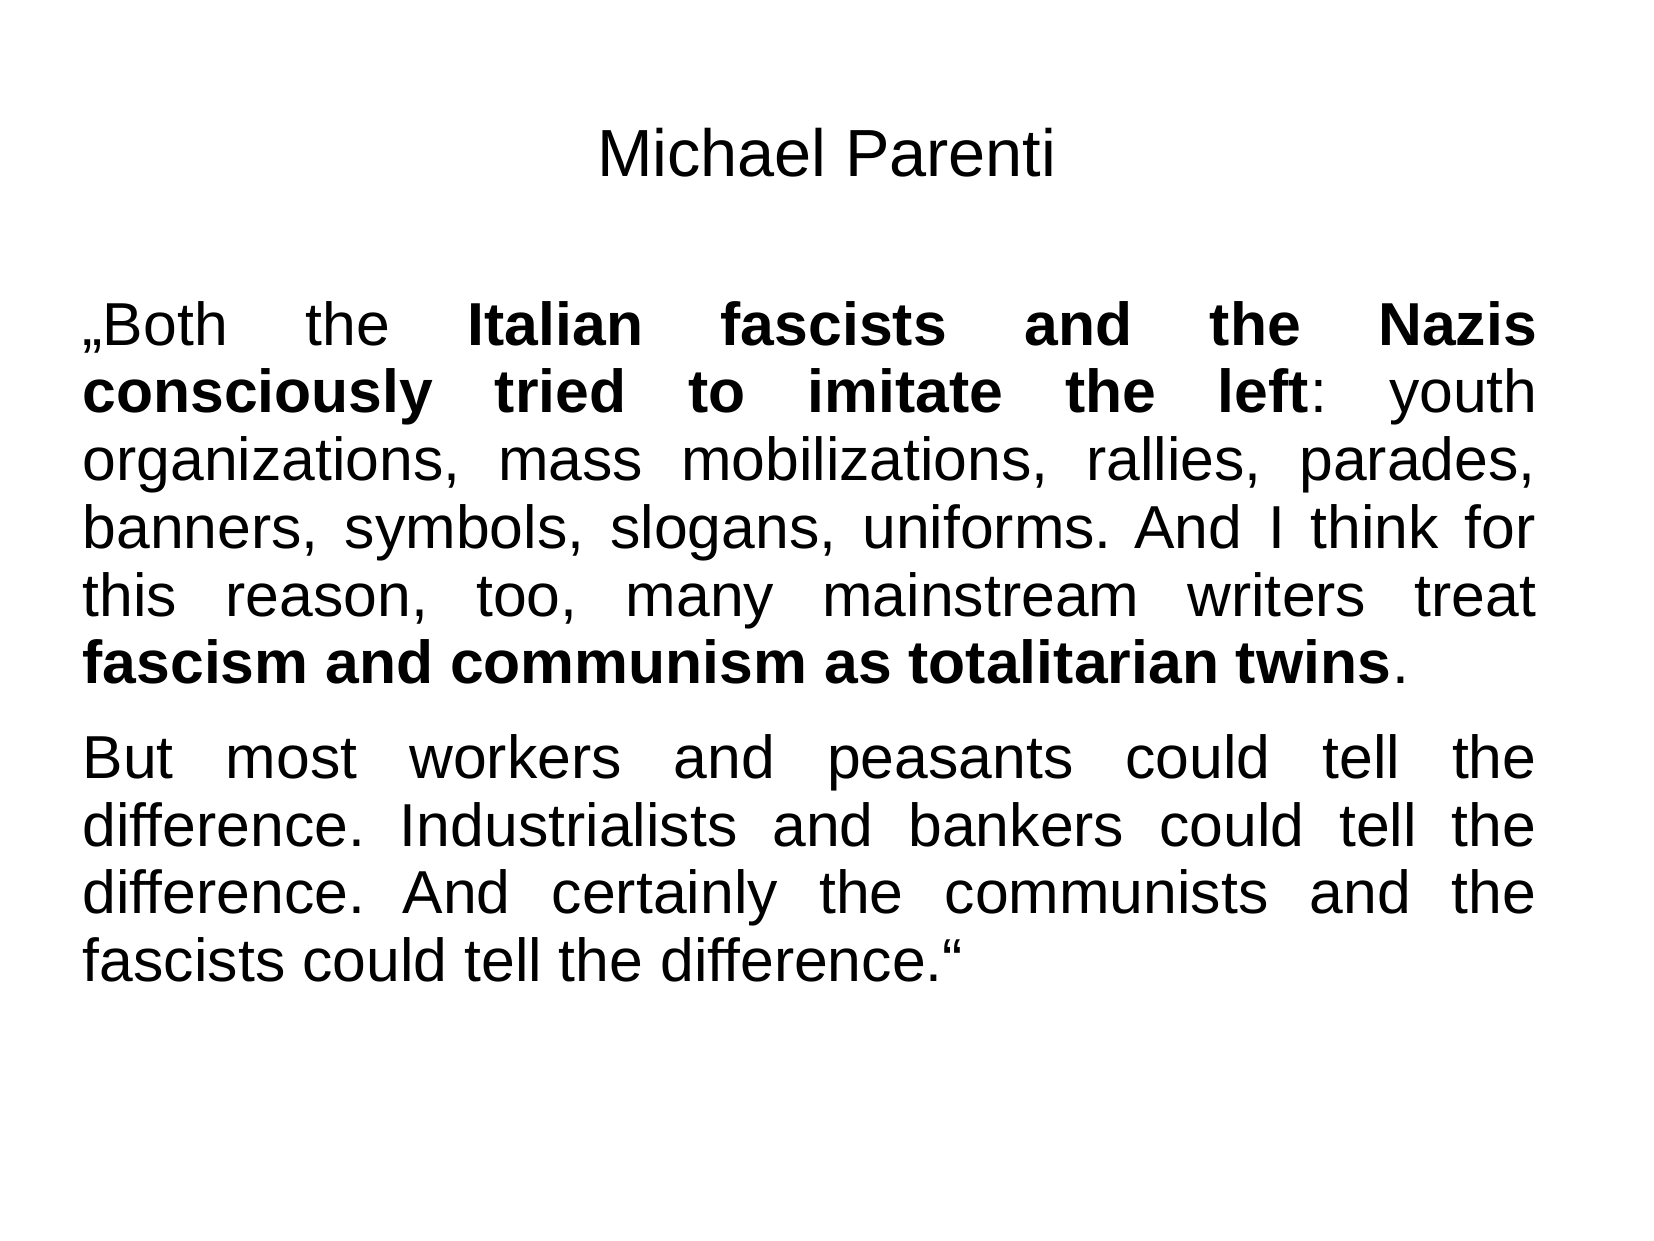

# Michael Parenti
„Both the Italian fascists and the Nazis consciously tried to imitate the left: youth organizations, mass mobilizations, rallies, parades, banners, symbols, slogans, uniforms. And I think for this reason, too, many mainstream writers treat fascism and communism as totalitarian twins.
But most workers and peasants could tell the difference. Industrialists and bankers could tell the difference. And certainly the communists and the fascists could tell the difference.“